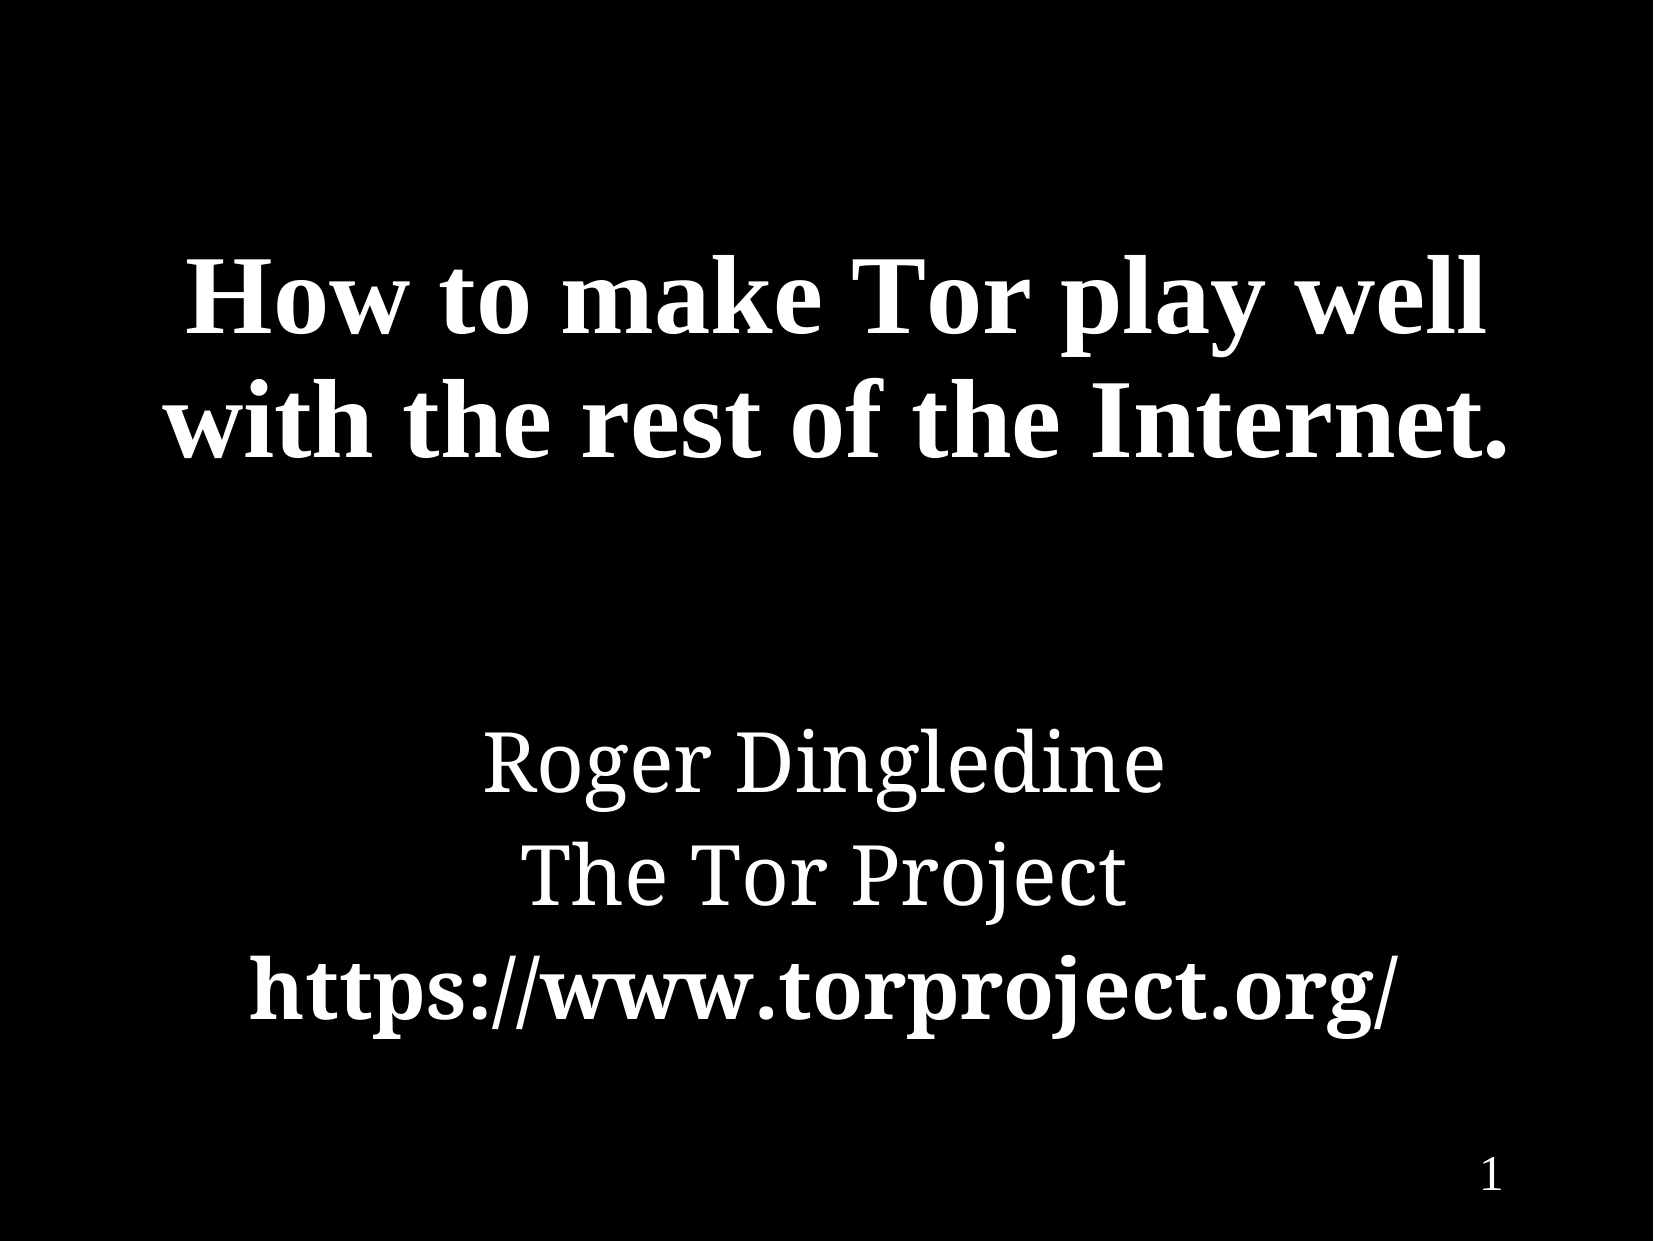

# How to make Tor play well with the rest of the Internet.
Roger Dingledine
The Tor Project
https://www.torproject.org/